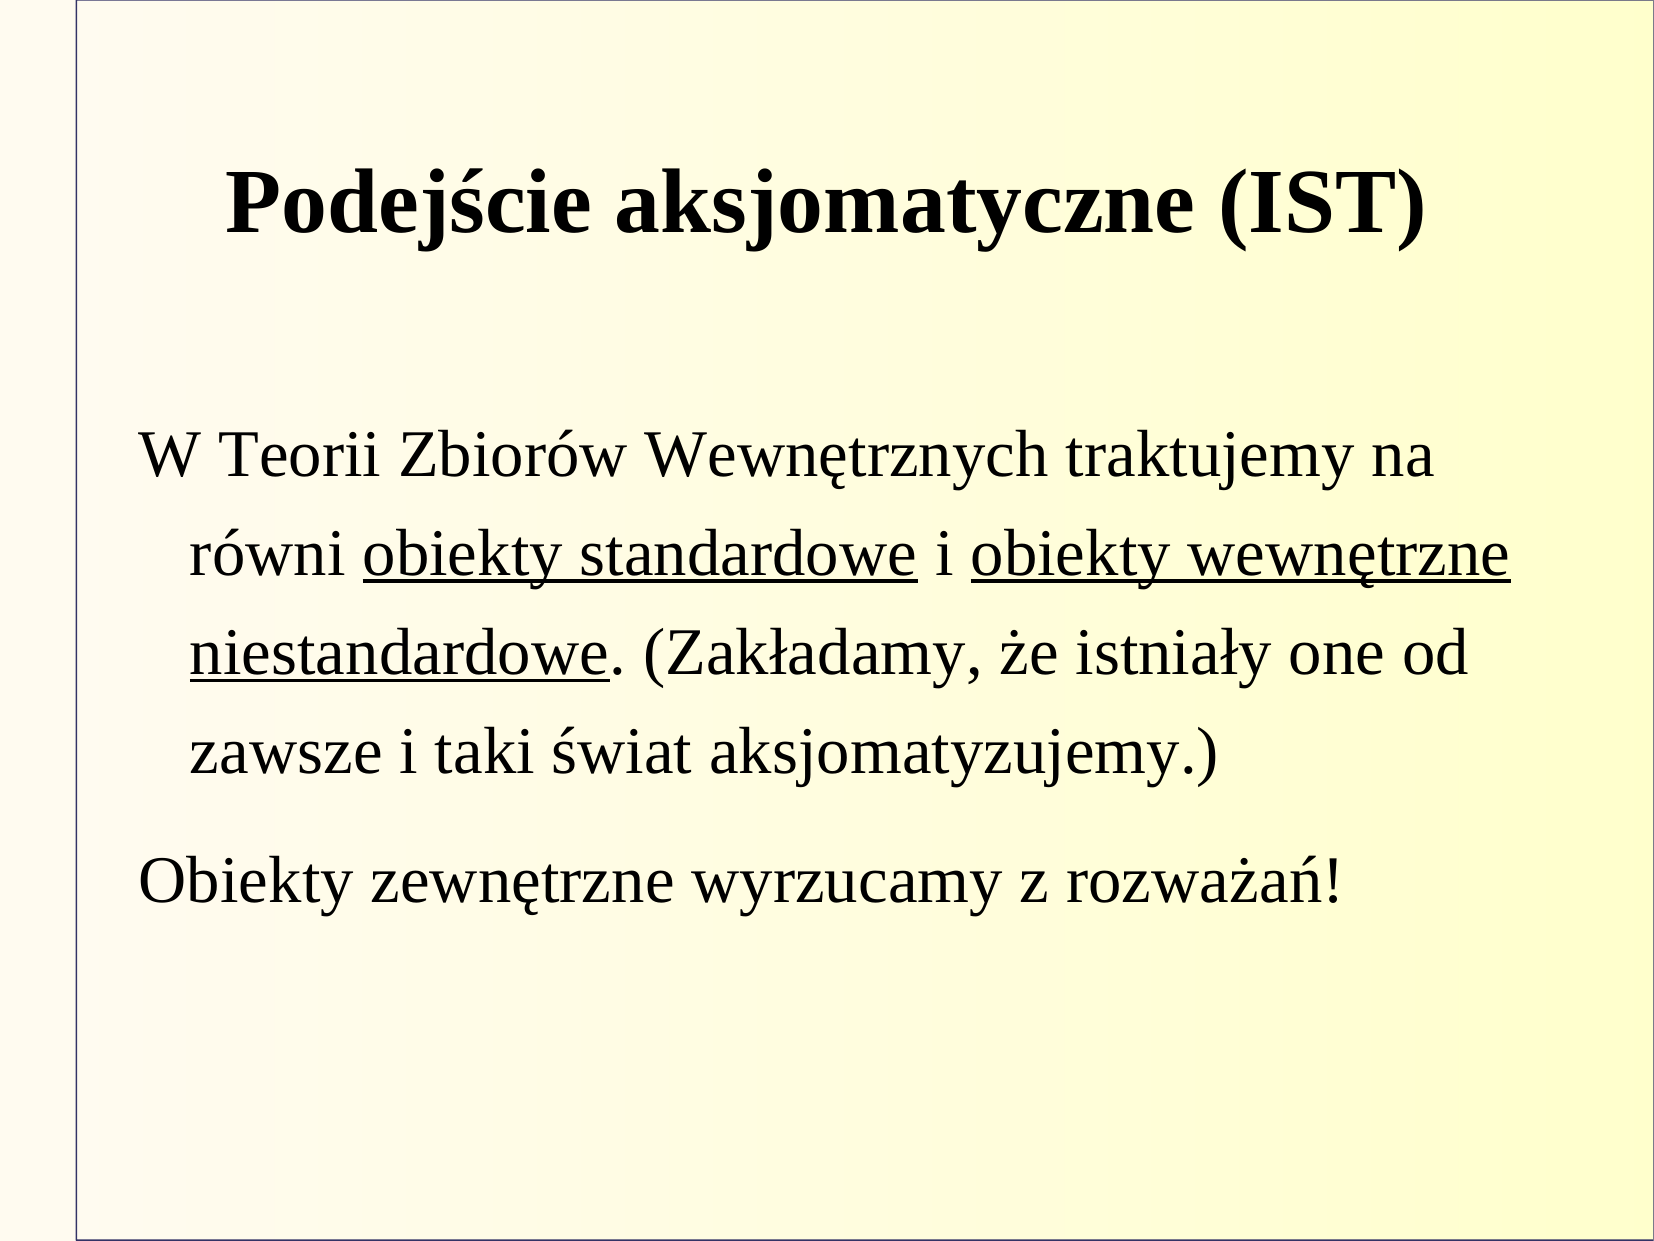

# Podejście aksjomatyczne (IST)
W Teorii Zbiorów Wewnętrznych traktujemy na równi obiekty standardowe i obiekty wewnętrzne niestandardowe. (Zakładamy, że istniały one od zawsze i taki świat aksjomatyzujemy.)
Obiekty zewnętrzne wyrzucamy z rozważań!